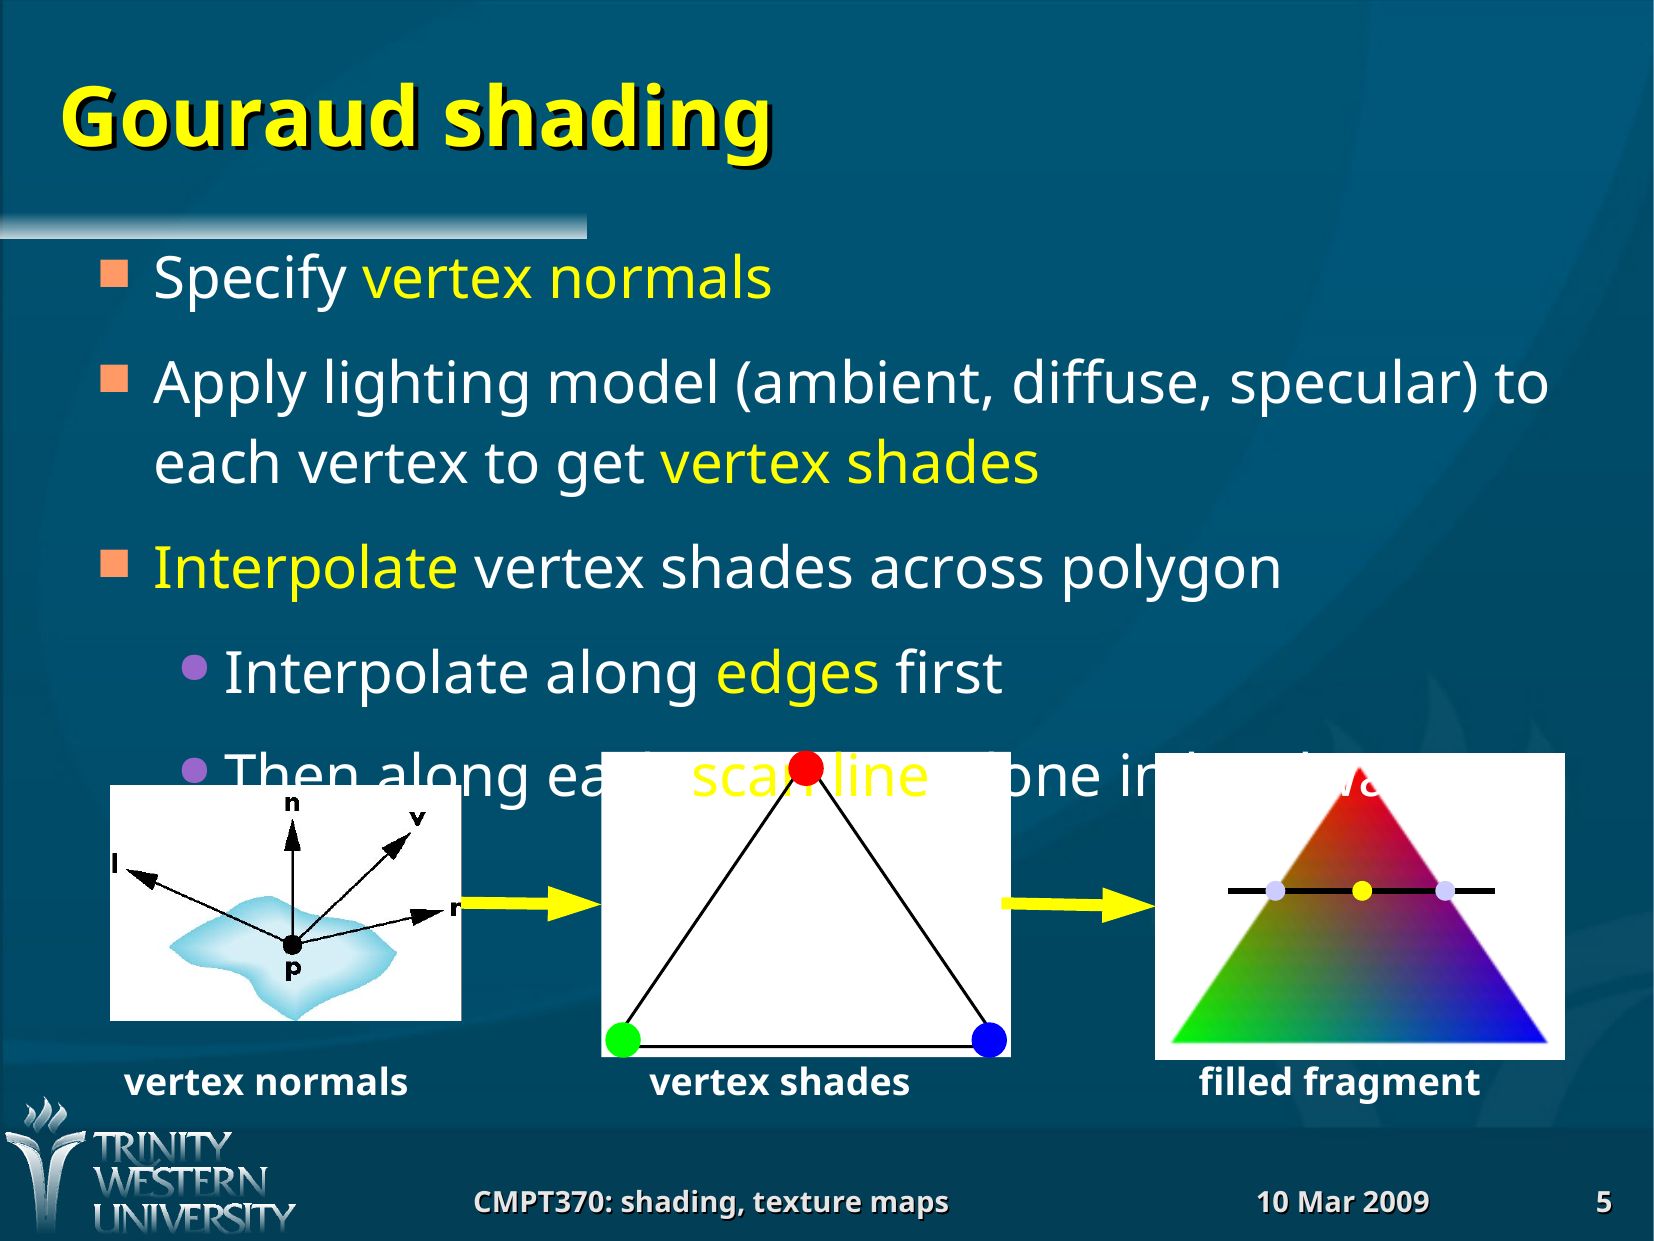

# Gouraud shading
Specify vertex normals
Apply lighting model (ambient, diffuse, specular) to each vertex to get vertex shades
Interpolate vertex shades across polygon
Interpolate along edges first
Then along each scan line (done in hardware)
vertex normals
vertex shades
filled fragment
CMPT370: shading, texture maps
10 Mar 2009
5